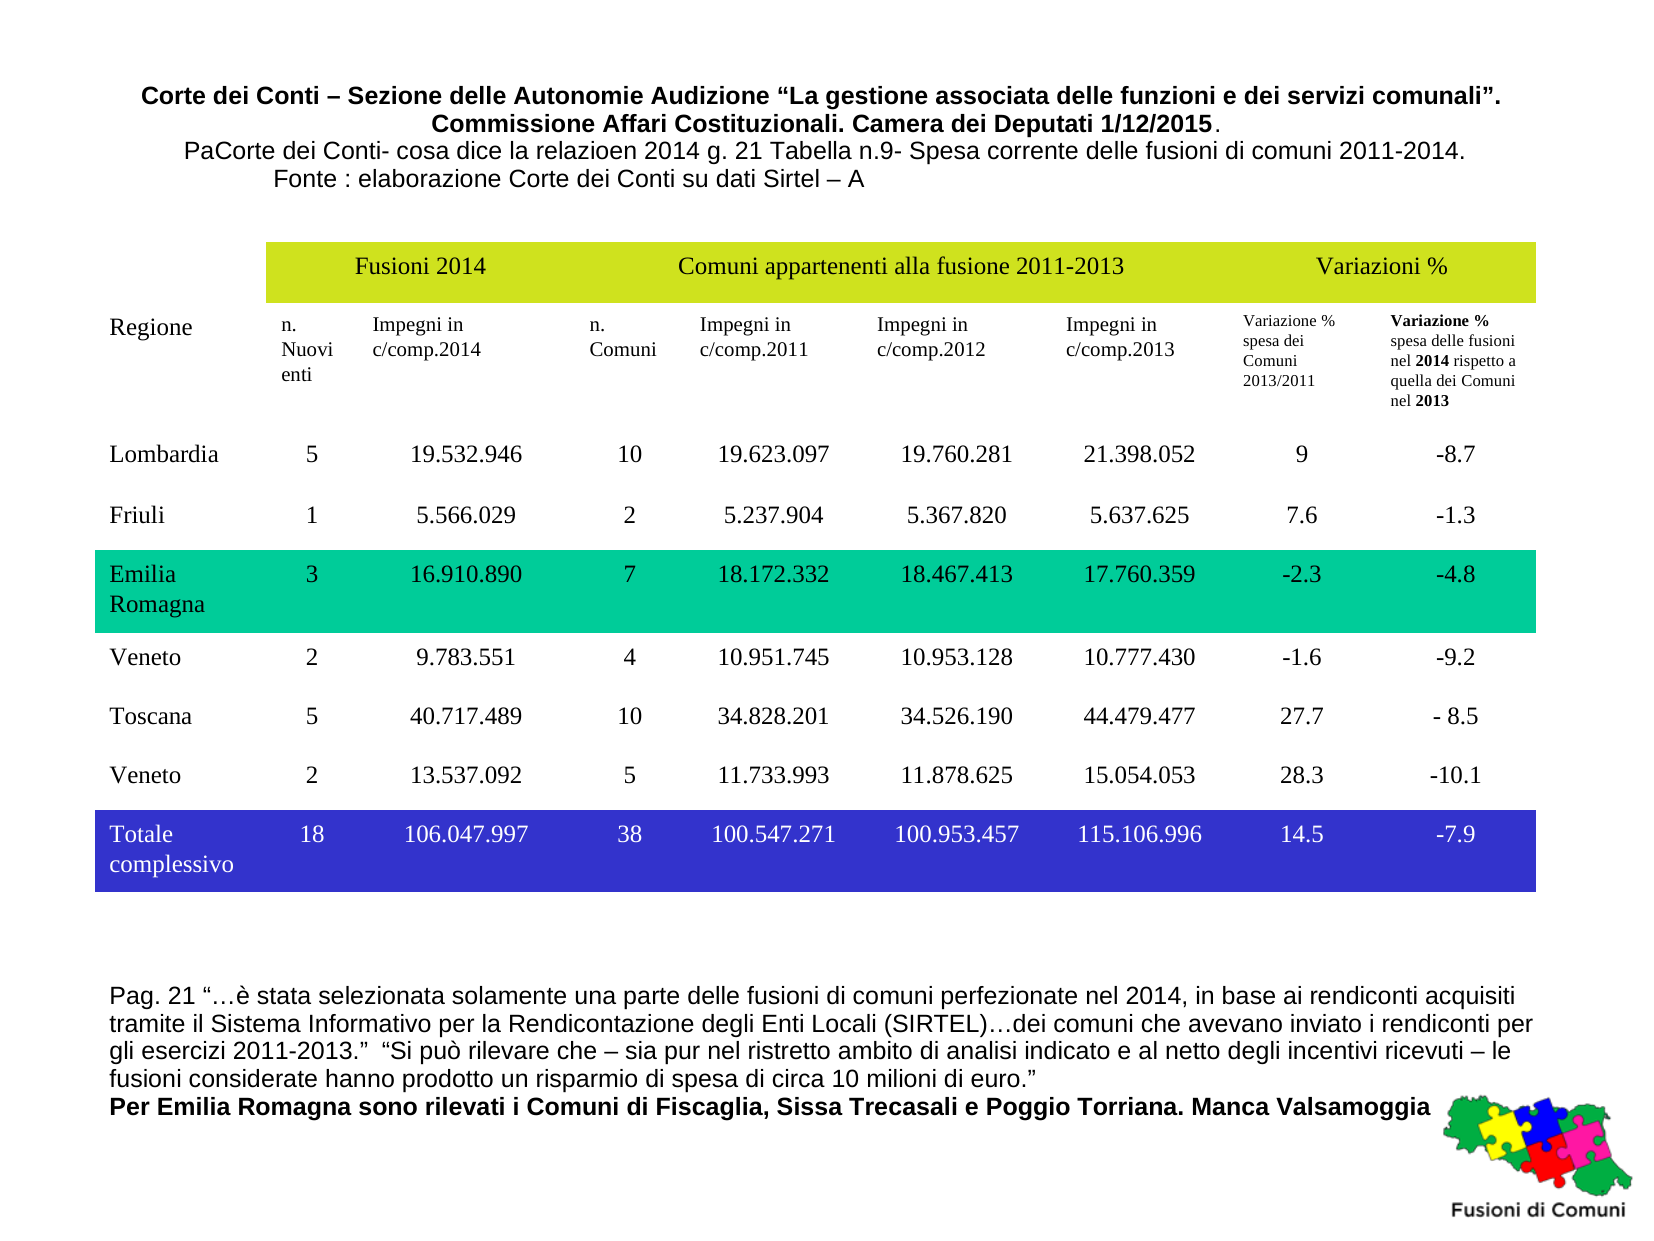

# Corte dei Conti – Sezione delle Autonomie Audizione “La gestione associata delle funzioni e dei servizi comunali”. Commissione Affari Costituzionali. Camera dei Deputati 1/12/2015. PaCorte dei Conti- cosa dice la relazioen 2014 g. 21 Tabella n.9- Spesa corrente delle fusioni di comuni 2011-2014. Fonte : elaborazione Corte dei Conti su dati Sirtel – Aggiornamento novembre 2015- Importi in Euro
| | Fusioni 2014 | | Comuni appartenenti alla fusione 2011-2013 | | | | Variazioni % | |
| --- | --- | --- | --- | --- | --- | --- | --- | --- |
| Regione | n. Nuovi enti | Impegni in c/comp.2014 | n. Comuni | Impegni in c/comp.2011 | Impegni in c/comp.2012 | Impegni in c/comp.2013 | Variazione % spesa dei Comuni 2013/2011 | Variazione % spesa delle fusioni nel 2014 rispetto a quella dei Comuni nel 2013 |
| Lombardia | 5 | 19.532.946 | 10 | 19.623.097 | 19.760.281 | 21.398.052 | 9 | -8.7 |
| Friuli | 1 | 5.566.029 | 2 | 5.237.904 | 5.367.820 | 5.637.625 | 7.6 | -1.3 |
| Emilia Romagna | 3 | 16.910.890 | 7 | 18.172.332 | 18.467.413 | 17.760.359 | -2.3 | -4.8 |
| Veneto | 2 | 9.783.551 | 4 | 10.951.745 | 10.953.128 | 10.777.430 | -1.6 | -9.2 |
| Toscana | 5 | 40.717.489 | 10 | 34.828.201 | 34.526.190 | 44.479.477 | 27.7 | - 8.5 |
| Veneto | 2 | 13.537.092 | 5 | 11.733.993 | 11.878.625 | 15.054.053 | 28.3 | -10.1 |
| Totale complessivo | 18 | 106.047.997 | 38 | 100.547.271 | 100.953.457 | 115.106.996 | 14.5 | -7.9 |
Pag. 21 “…è stata selezionata solamente una parte delle fusioni di comuni perfezionate nel 2014, in base ai rendiconti acquisiti tramite il Sistema Informativo per la Rendicontazione degli Enti Locali (SIRTEL)…dei comuni che avevano inviato i rendiconti per gli esercizi 2011-2013.” “Si può rilevare che – sia pur nel ristretto ambito di analisi indicato e al netto degli incentivi ricevuti – le fusioni considerate hanno prodotto un risparmio di spesa di circa 10 milioni di euro.”
Per Emilia Romagna sono rilevati i Comuni di Fiscaglia, Sissa Trecasali e Poggio Torriana. Manca Valsamoggia